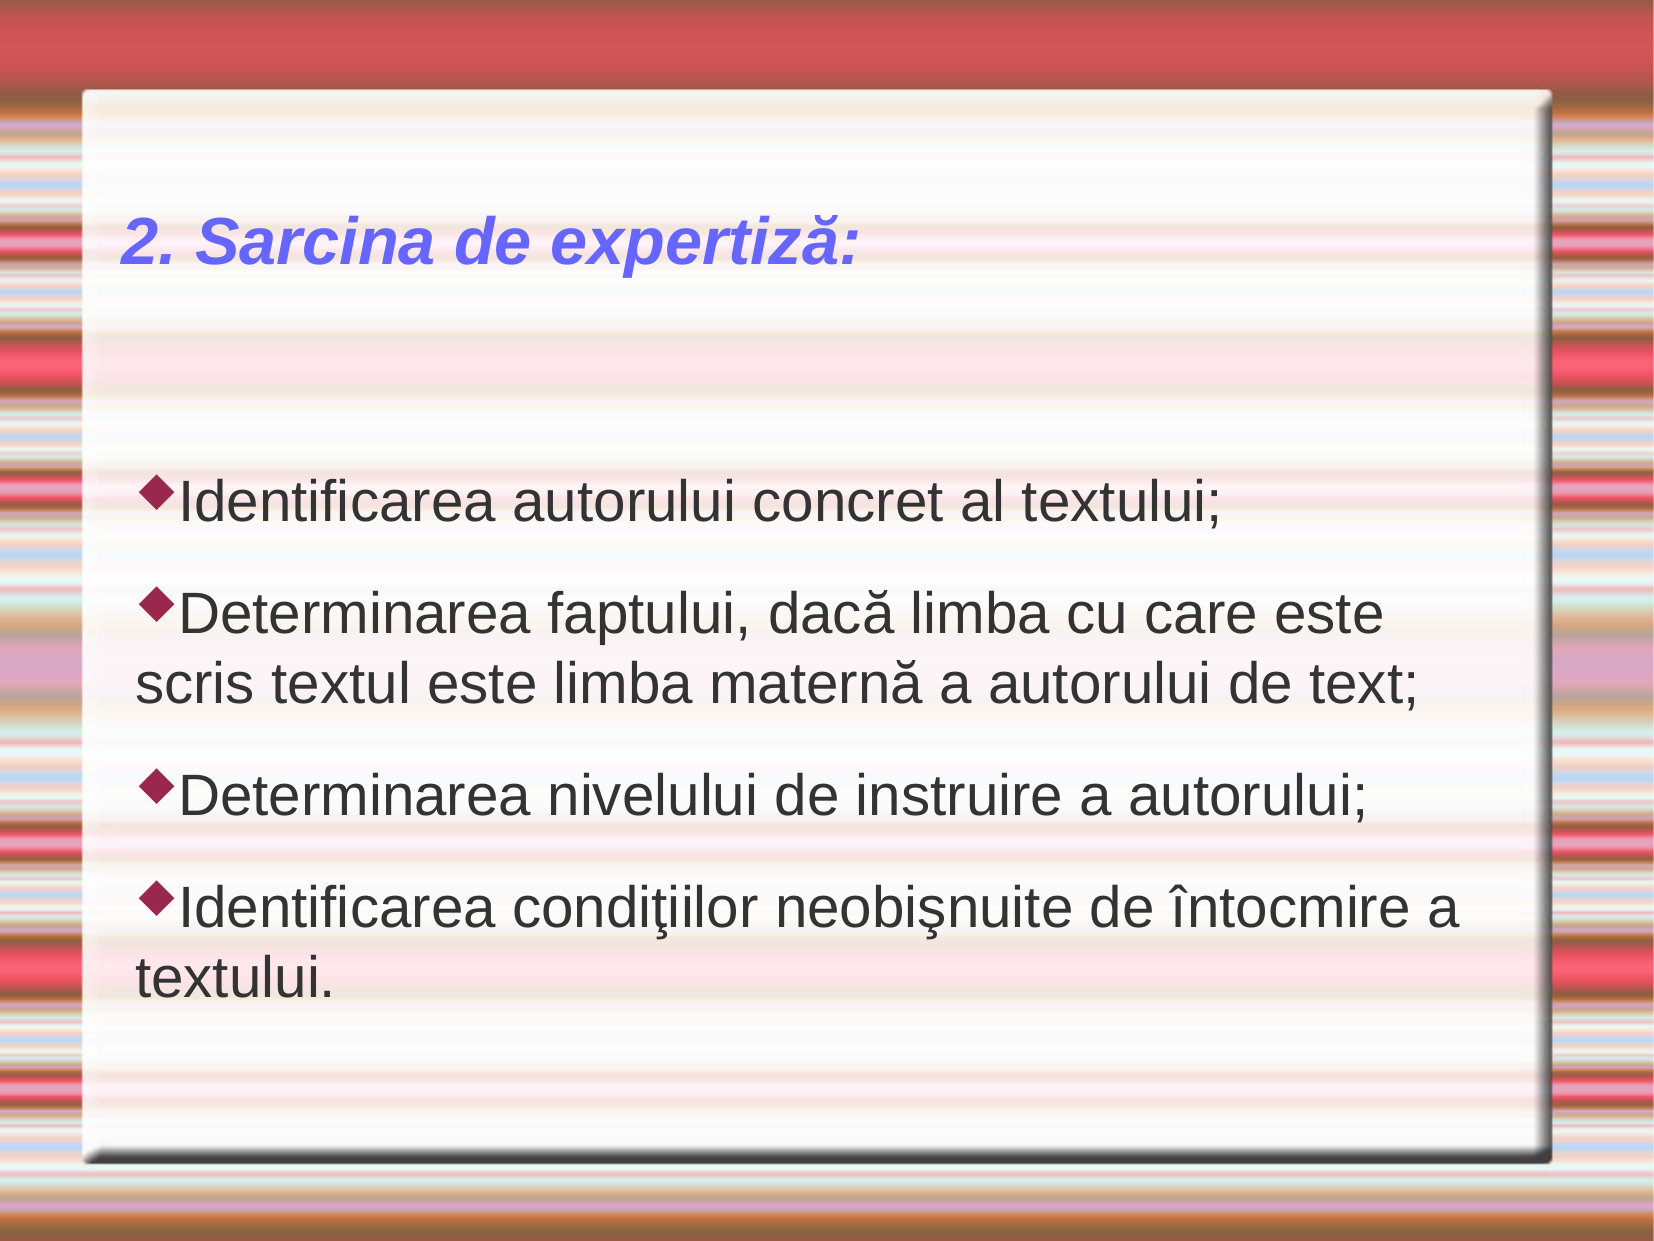

# 2. Sarcina de expertiză:
Identificarea autorului concret al textului;
Determinarea faptului, dacă limba cu care este scris textul este limba maternă a autorului de text;
Determinarea nivelului de instruire a autorului;
Identificarea condiţiilor neobişnuite de întocmire a textului.